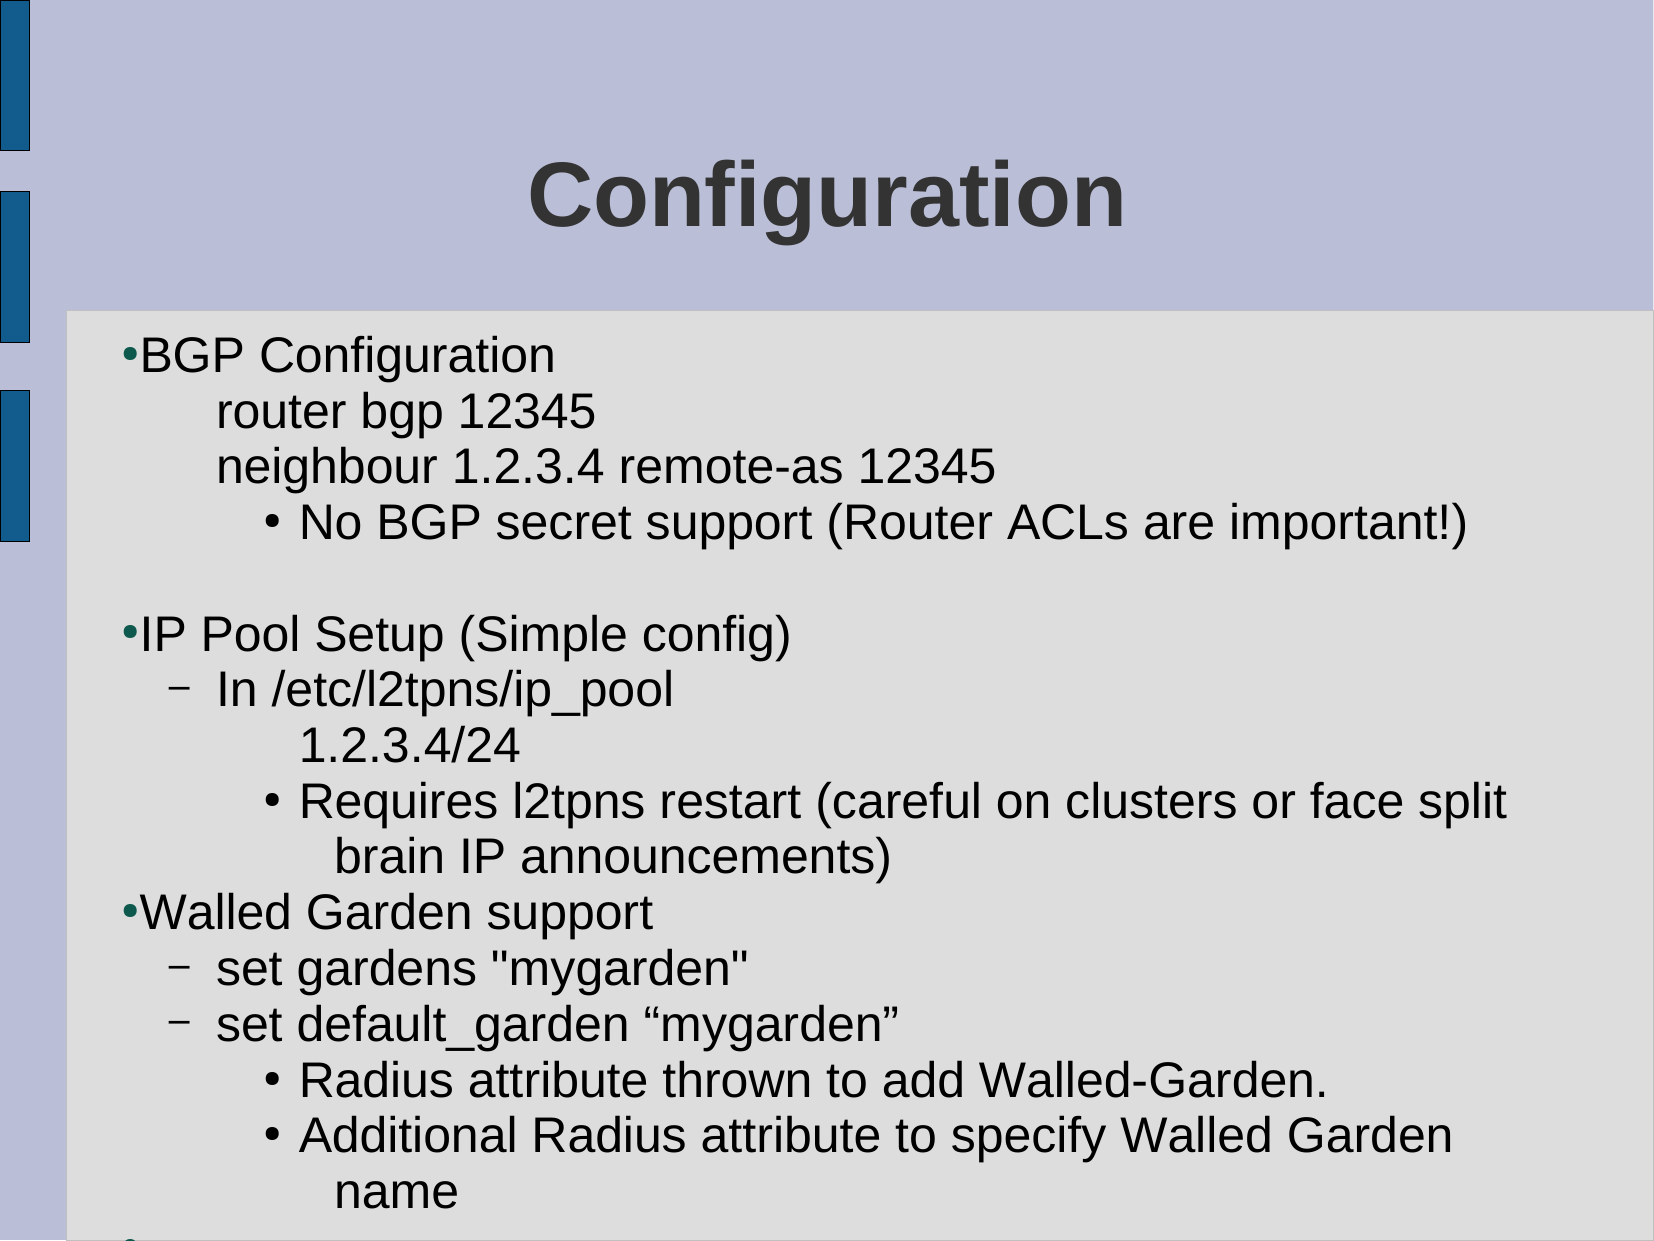

# Configuration
BGP Configuration
router bgp 12345
neighbour 1.2.3.4 remote-as 12345
No BGP secret support (Router ACLs are important!)
IP Pool Setup (Simple config)
In /etc/l2tpns/ip_pool
1.2.3.4/24
Requires l2tpns restart (careful on clusters or face split brain IP announcements)
Walled Garden support
set gardens "mygarden"
set default_garden “mygarden”
Radius attribute thrown to add Walled-Garden.
Additional Radius attribute to specify Walled Garden name